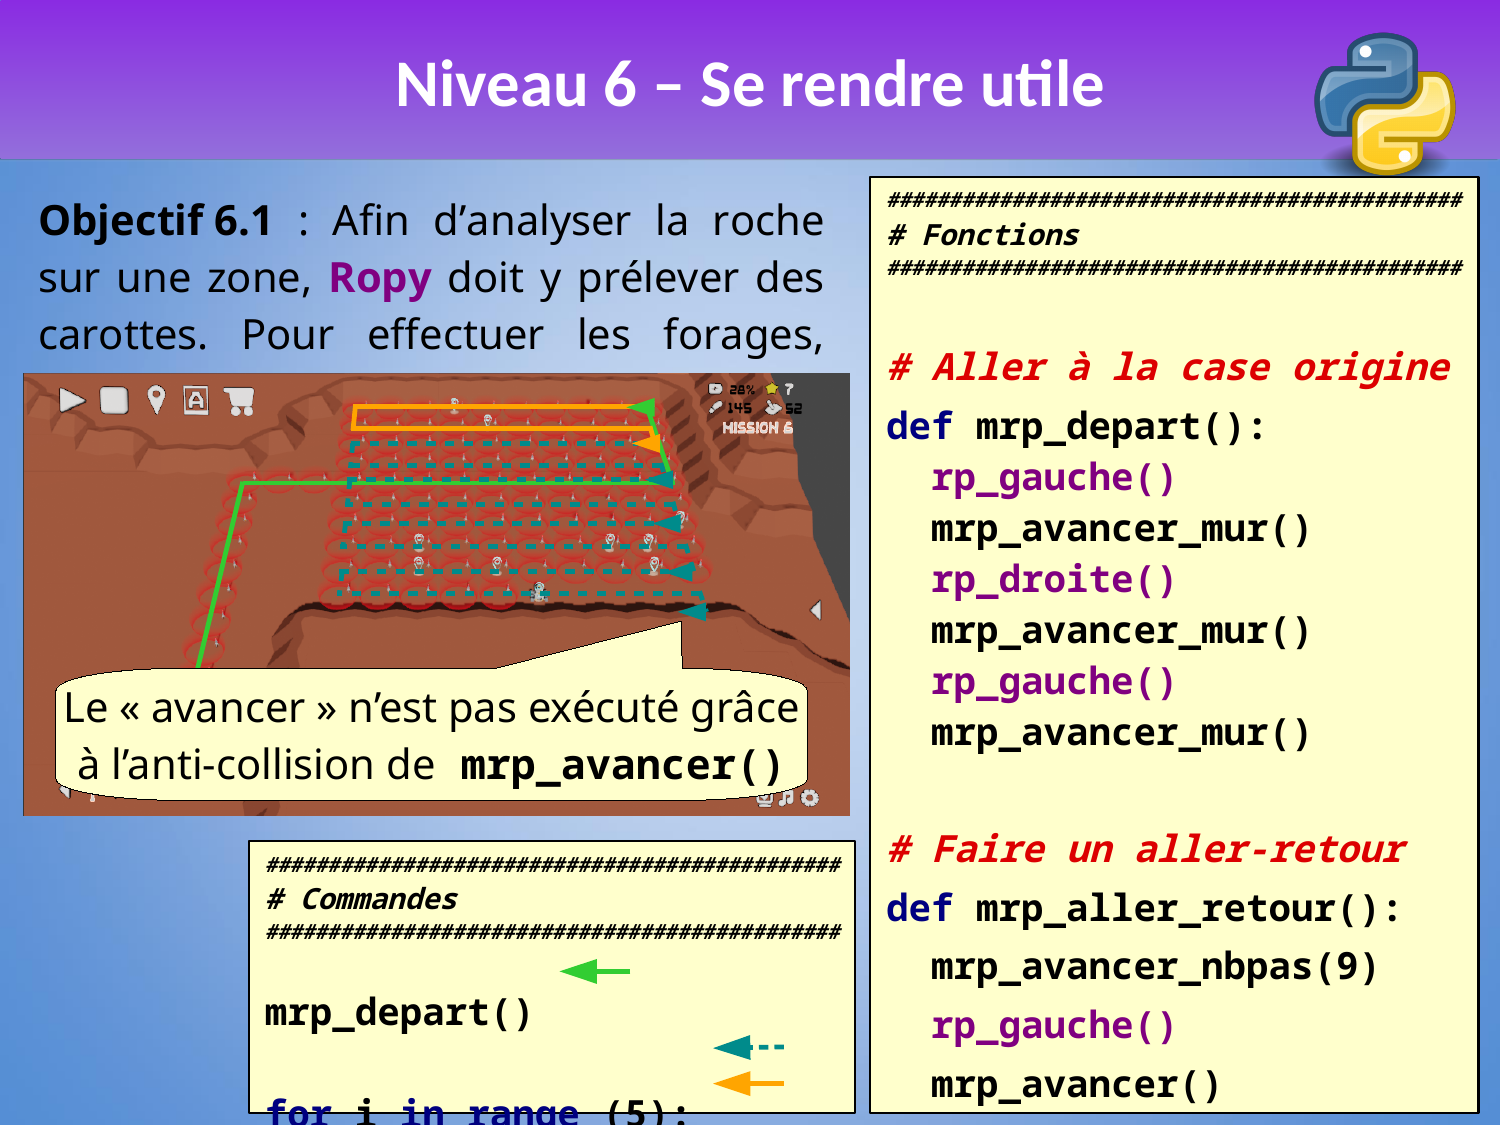

Niveau 6 – Se rendre utile
##############################################
# Fonctions
##############################################
# Aller à la case origine
def mrp_depart():
 rp_gauche()
 mrp_avancer_mur()
 rp_droite()
 mrp_avancer_mur()
 rp_gauche()
 mrp_avancer_mur()
# Faire un aller-retour
def mrp_aller_retour():
 mrp_avancer_nbpas(9)
 rp_gauche()
 mrp_avancer()
 rp_gauche()
 mrp_avancer_nbpas(9)
 rp_droite()
 mrp_avancer()
 rp_droite()
Objectif 6.1 : Afin d’analyser la roche sur une zone, Ropy doit y prélever des carottes. Pour effectuer les forages, Ropy doit passer sur toutes les cases.
Le « avancer » n’est pas exécuté grâce
à l’anti-collision de mrp_avancer()
##############################################
# Commandes
##############################################
mrp_depart()
for i in range (5):
 mrp_aller_retour()